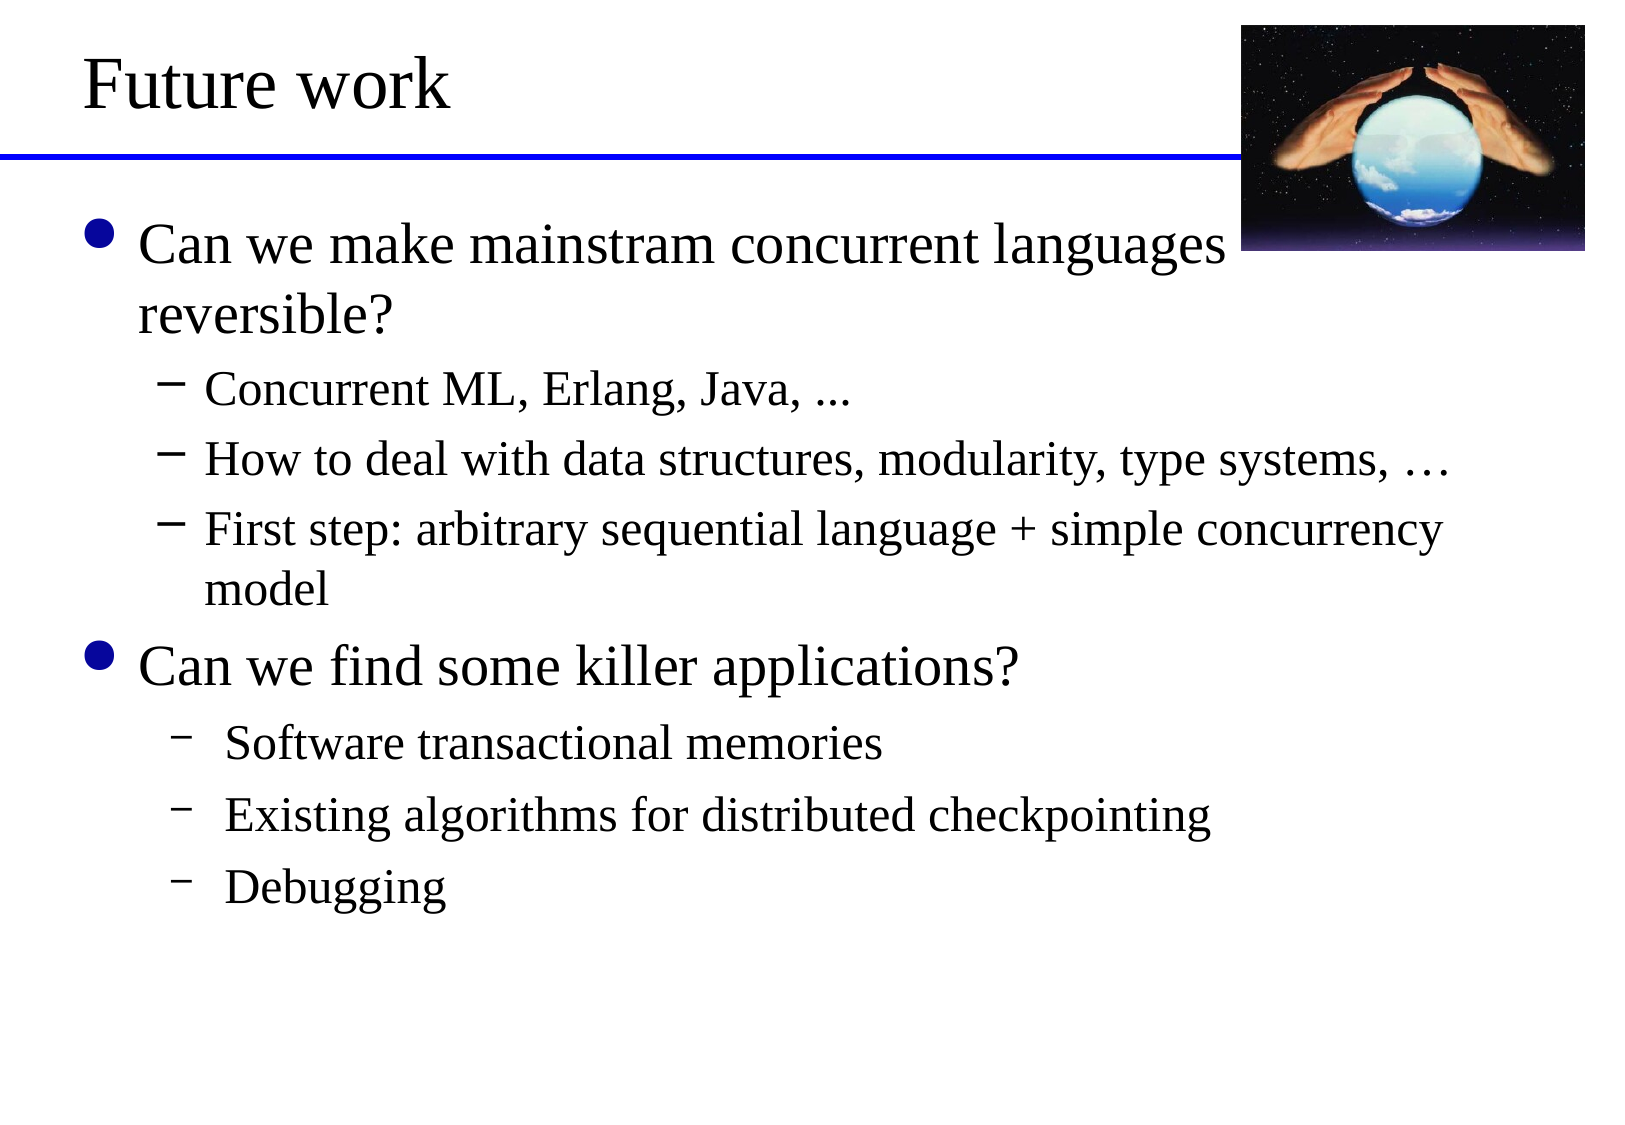

# Future work
Can we make mainstram concurrent languages
reversible?
Concurrent ML, Erlang, Java, ...
How to deal with data structures, modularity, type systems, …
First step: arbitrary sequential language + simple concurrency model
Can we find some killer applications?
Software transactional memories
Existing algorithms for distributed checkpointing
Debugging